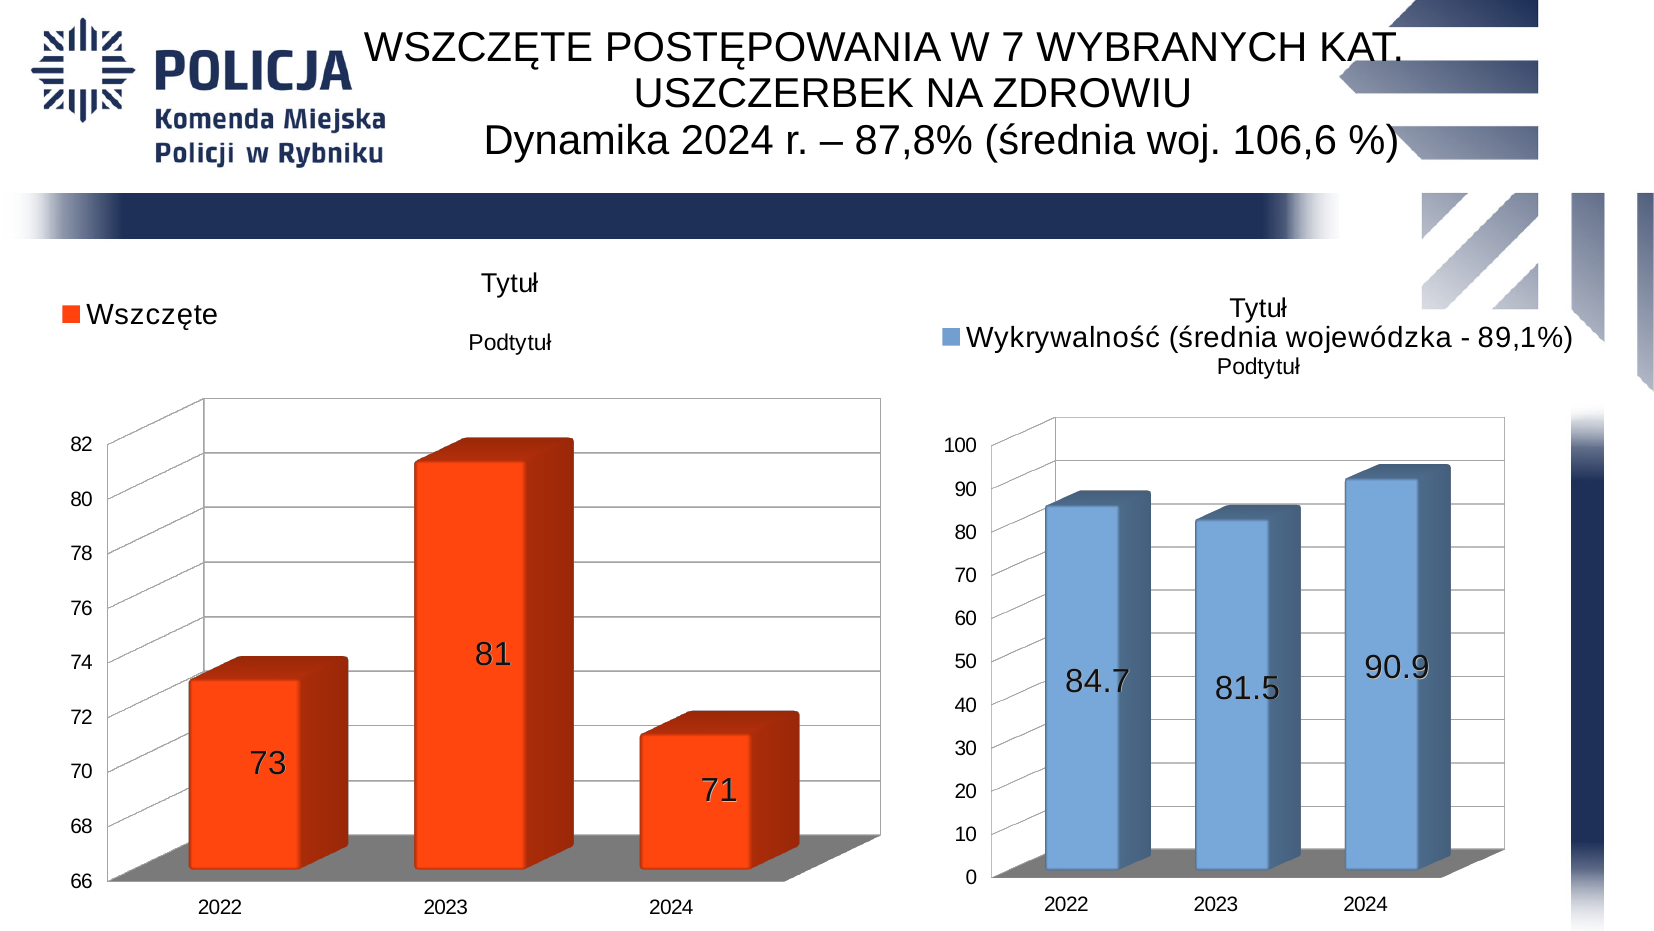

# WSZCZĘTE POSTĘPOWANIA W 7 WYBRANYCH KAT. USZCZERBEK NA ZDROWIU Dynamika 2024 r. – 87,8% (średnia woj. 106,6 %)
[unsupported chart]
[unsupported chart]